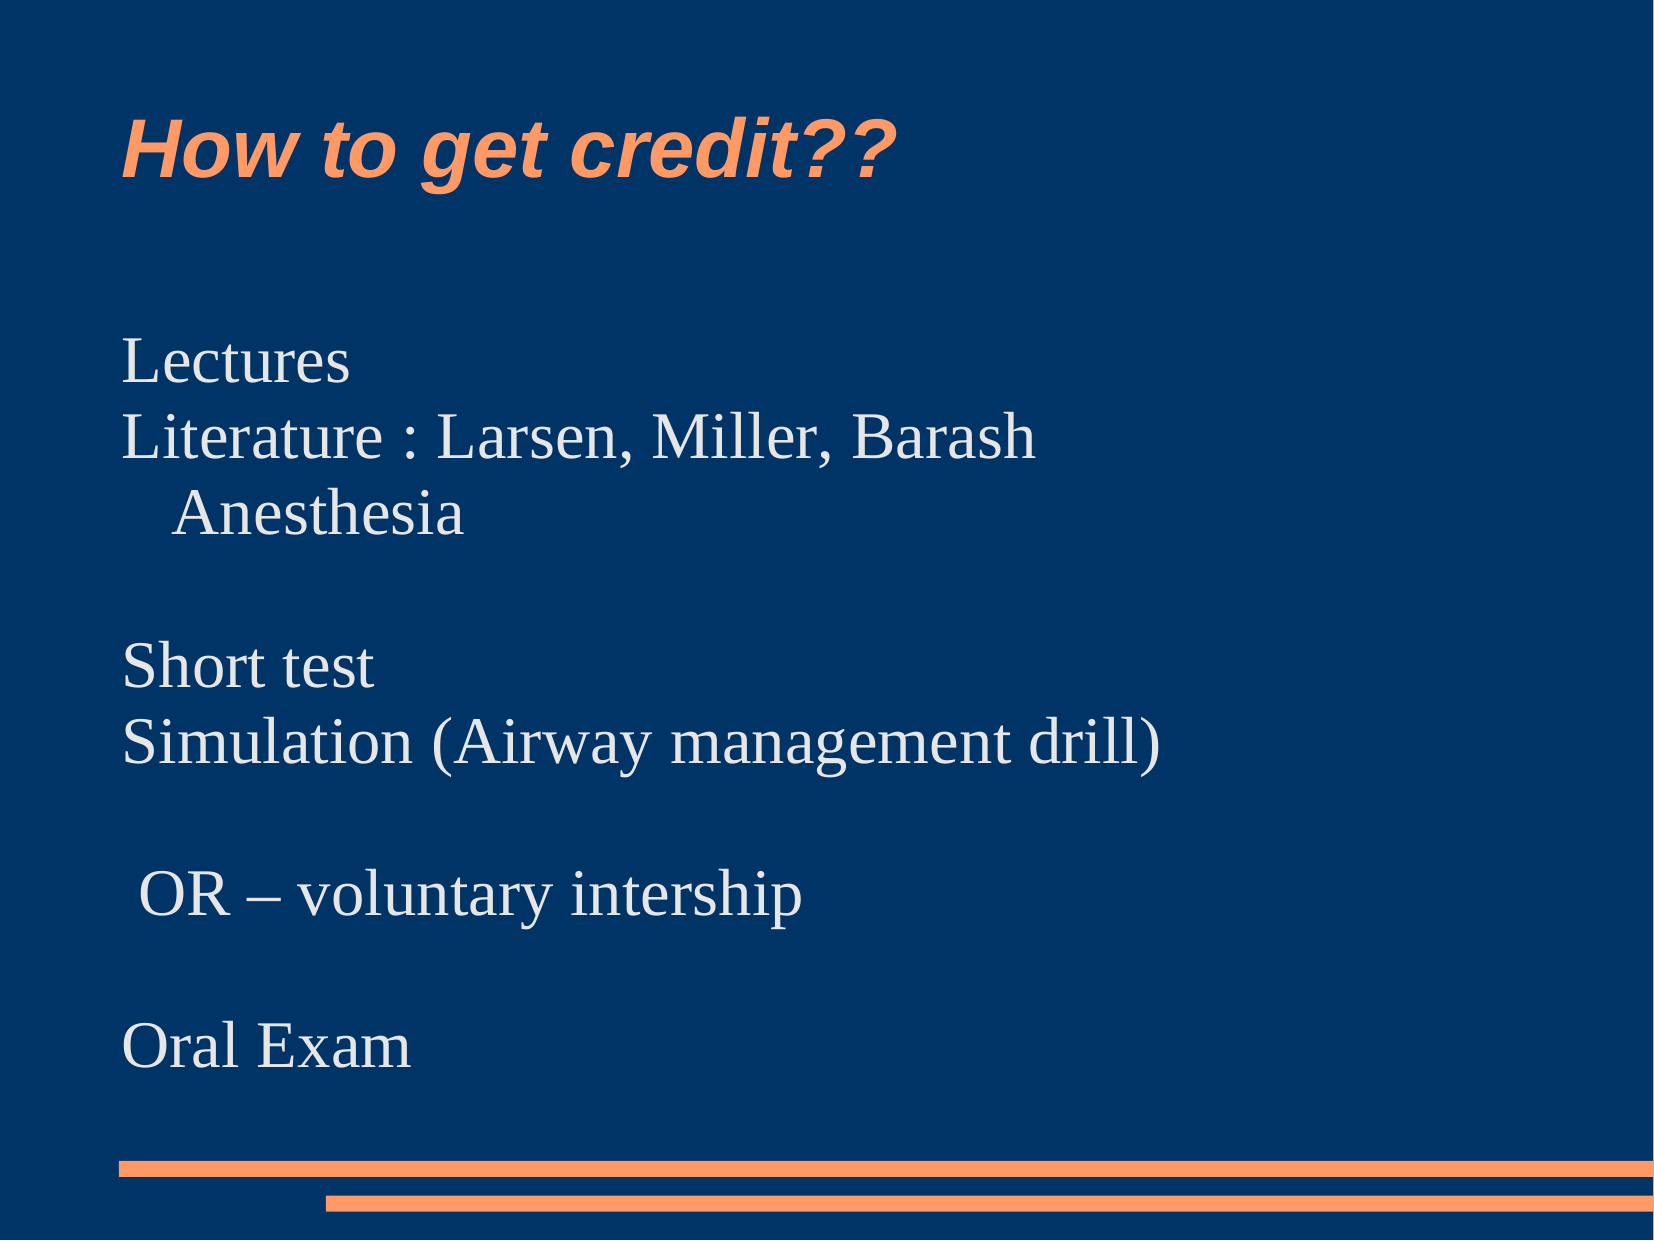

# How to get credit??
Lectures
Literature : Larsen, Miller, Barash
 Anesthesia
Short test
Simulation (Airway management drill)
 OR – voluntary intership
Oral Exam